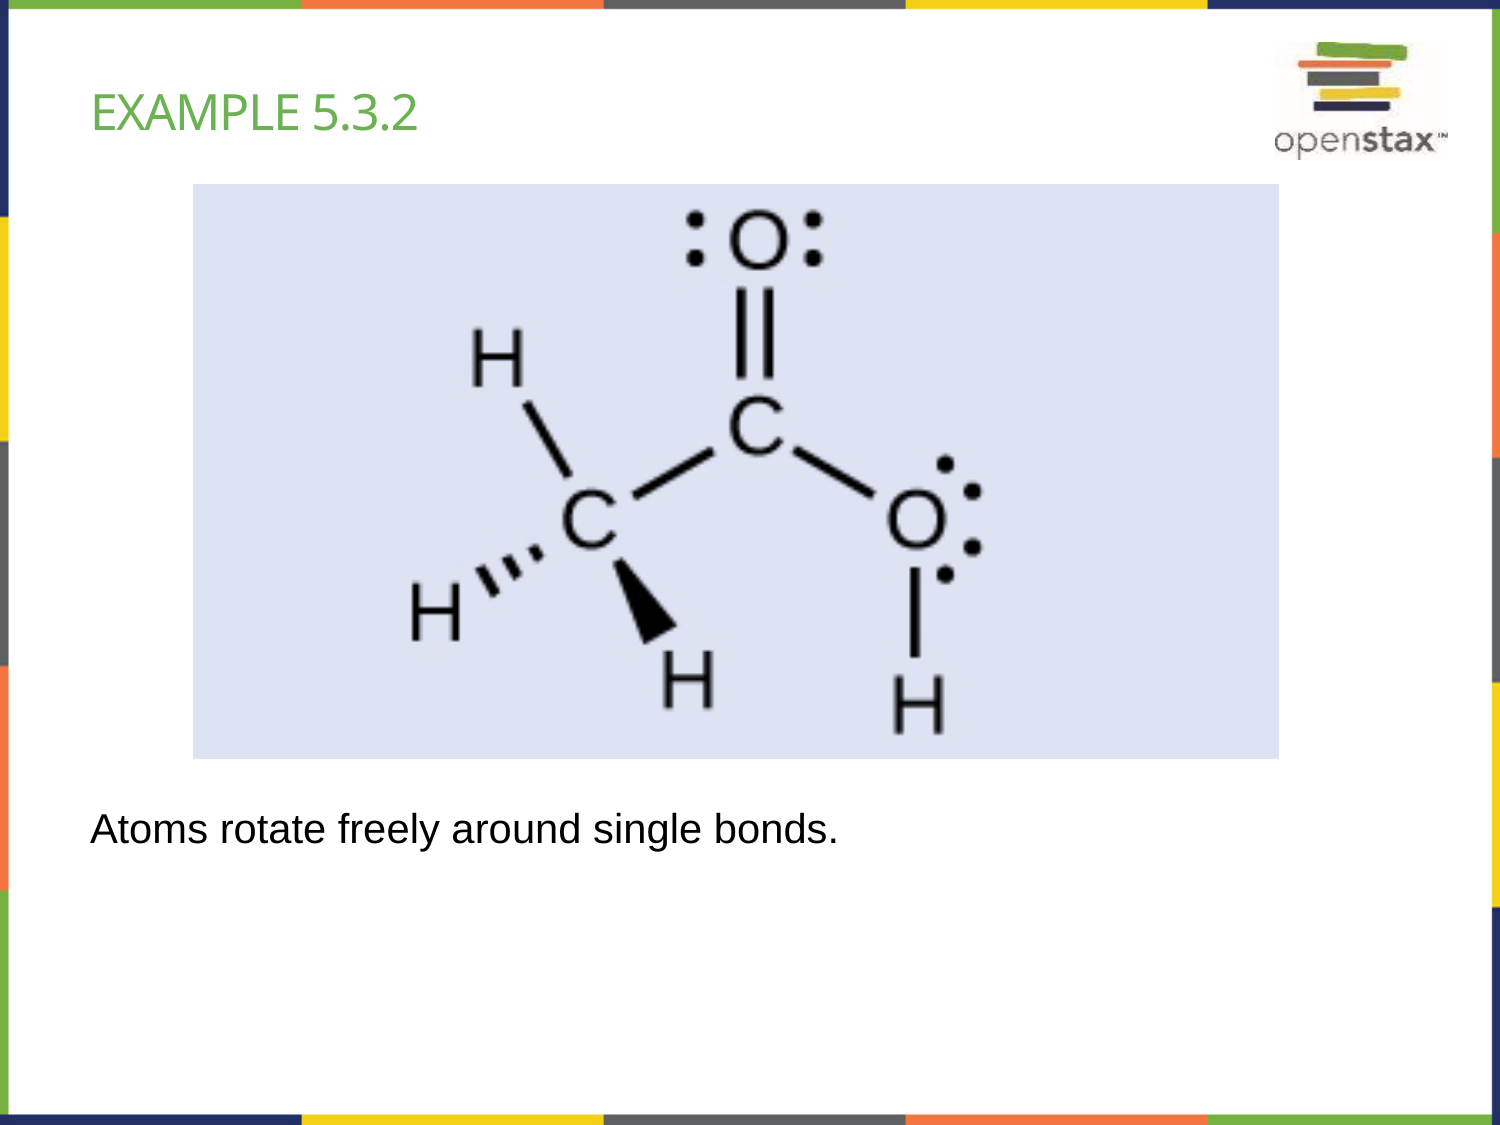

# Example 5.3.2
Atoms rotate freely around single bonds.